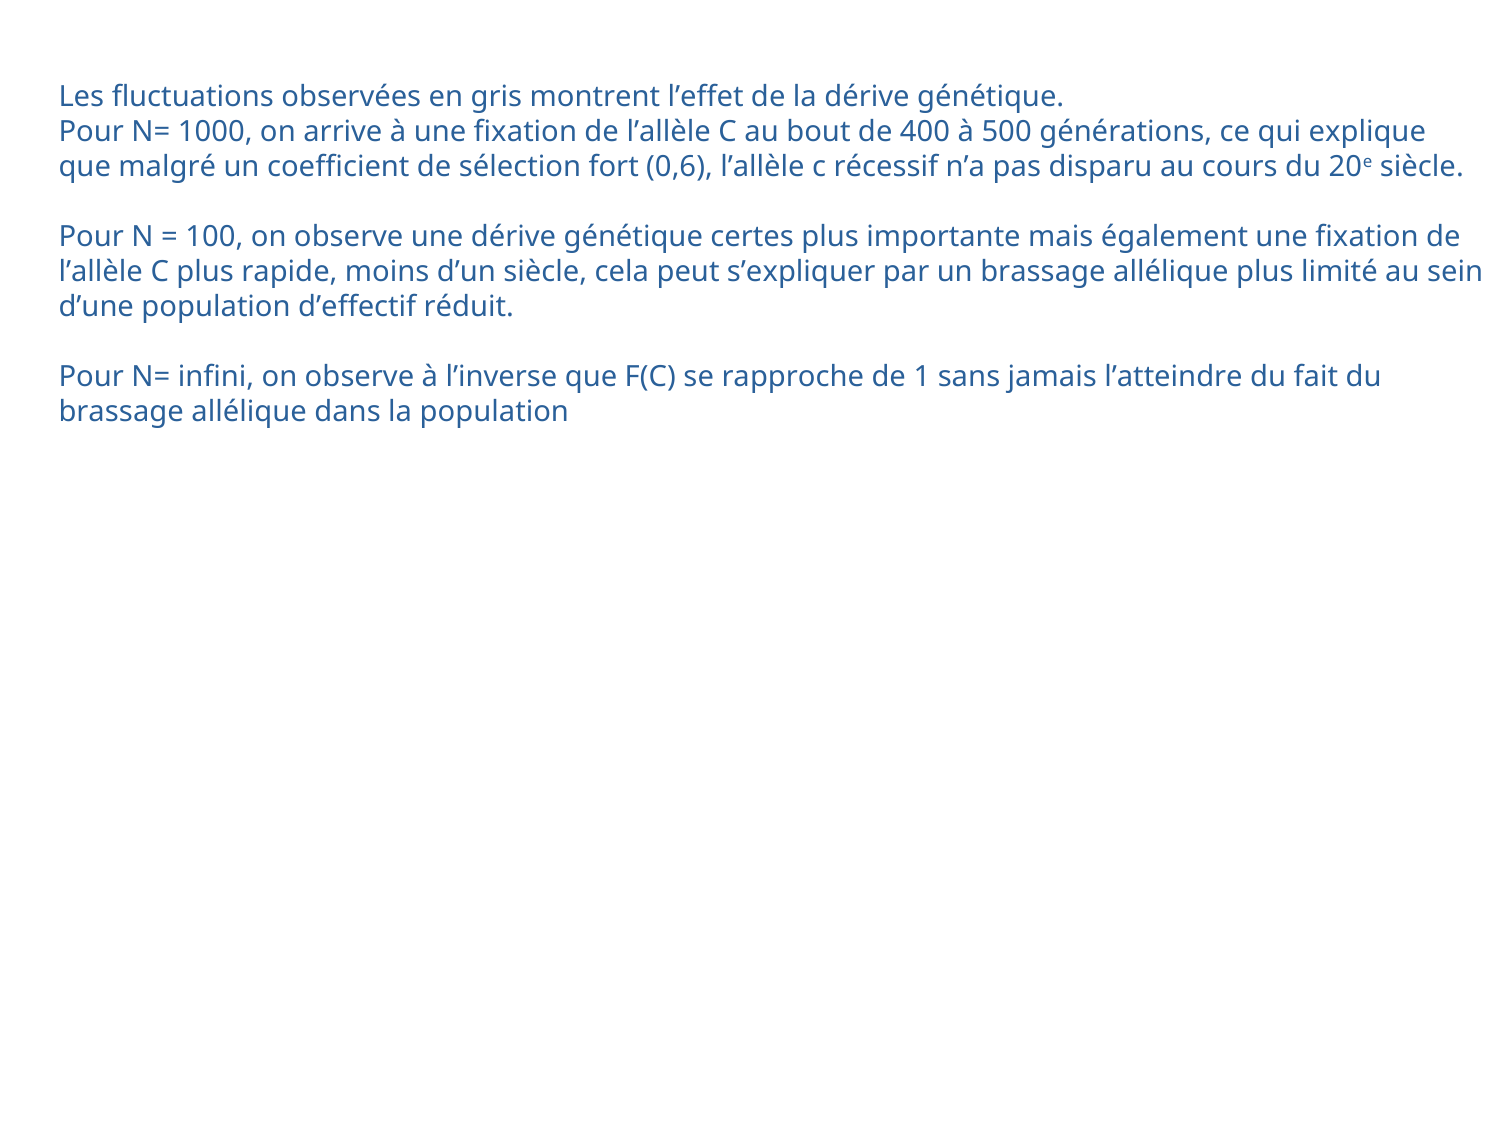

Les fluctuations observées en gris montrent l’effet de la dérive génétique.
Pour N= 1000, on arrive à une fixation de l’allèle C au bout de 400 à 500 générations, ce qui explique
que malgré un coefficient de sélection fort (0,6), l’allèle c récessif n’a pas disparu au cours du 20e siècle.
Pour N = 100, on observe une dérive génétique certes plus importante mais également une fixation de
l’allèle C plus rapide, moins d’un siècle, cela peut s’expliquer par un brassage allélique plus limité au sein
d’une population d’effectif réduit.
Pour N= infini, on observe à l’inverse que F(C) se rapproche de 1 sans jamais l’atteindre du fait du
brassage allélique dans la population